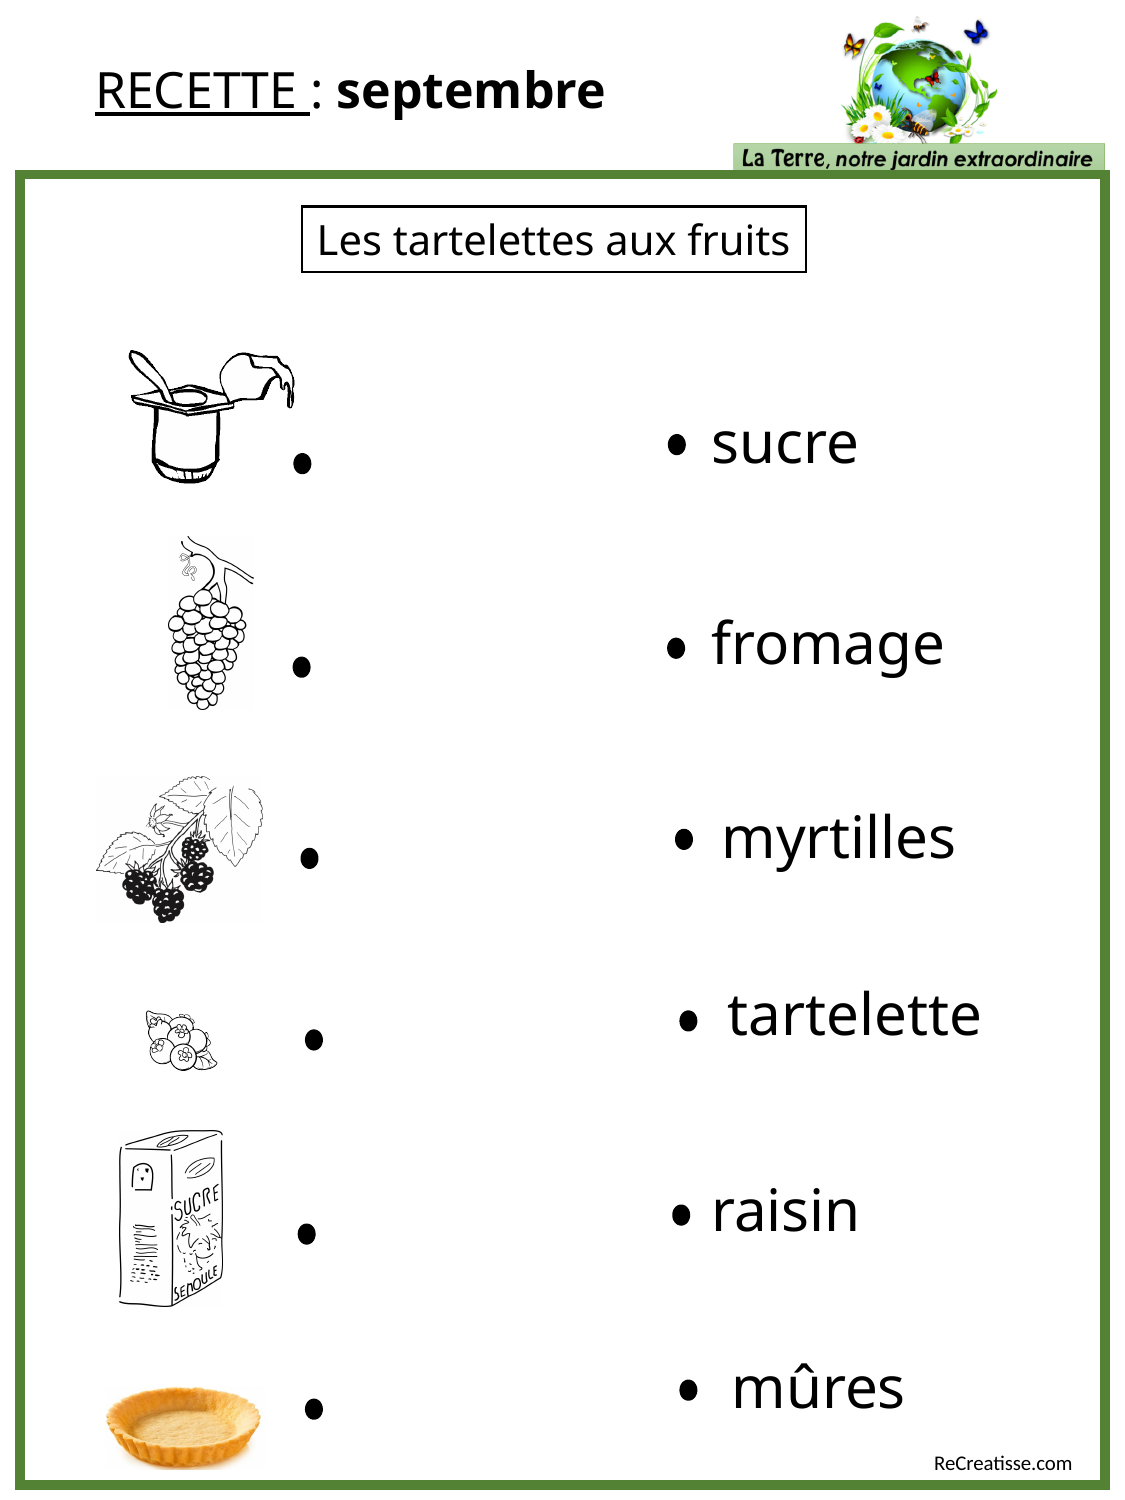

RECETTE : septembre
Les tartelettes aux fruits
sucre
fromage
myrtilles
tartelette
raisin
mûres
ReCreatisse.com